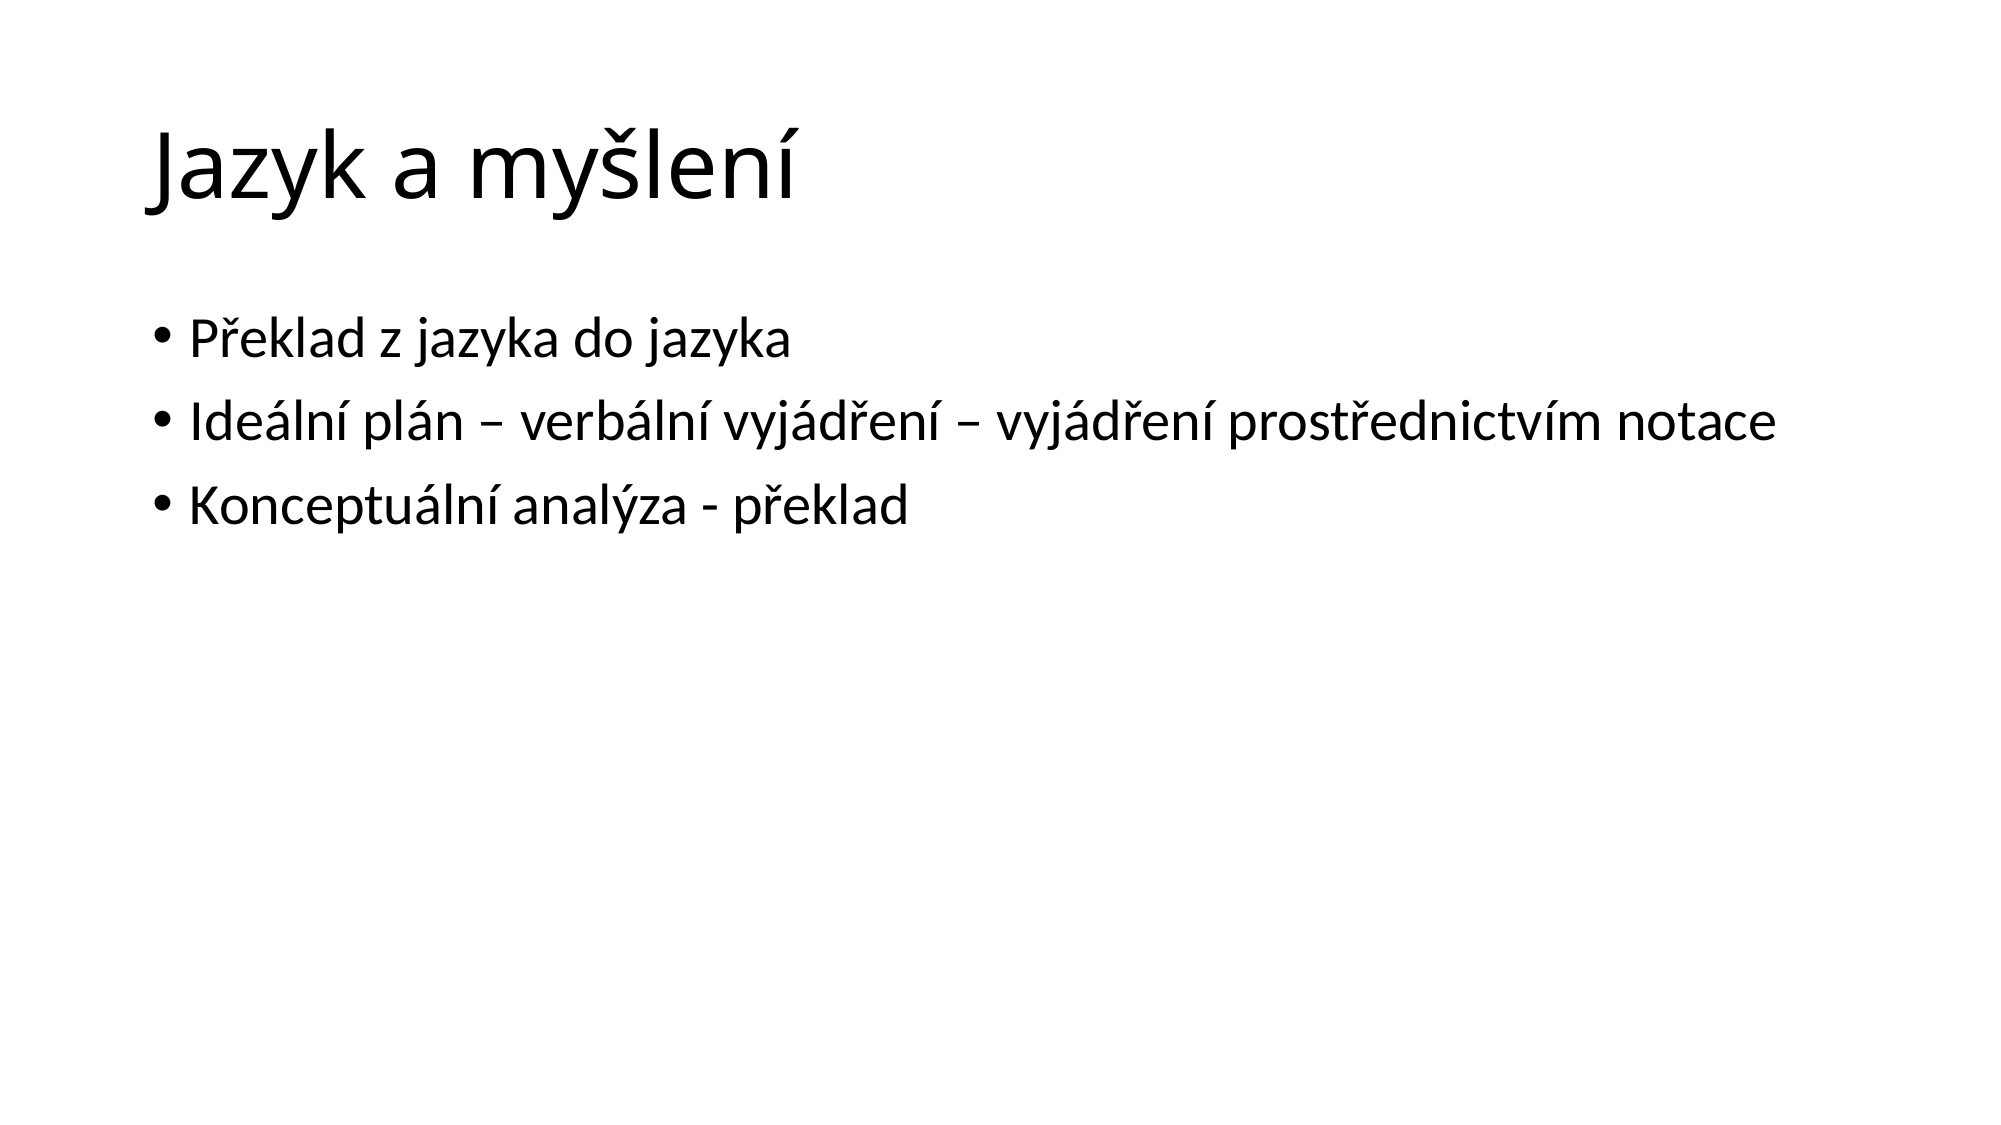

# Jazyk a myšlení
Překlad z jazyka do jazyka
Ideální plán – verbální vyjádření – vyjádření prostřednictvím notace
Konceptuální analýza - překlad